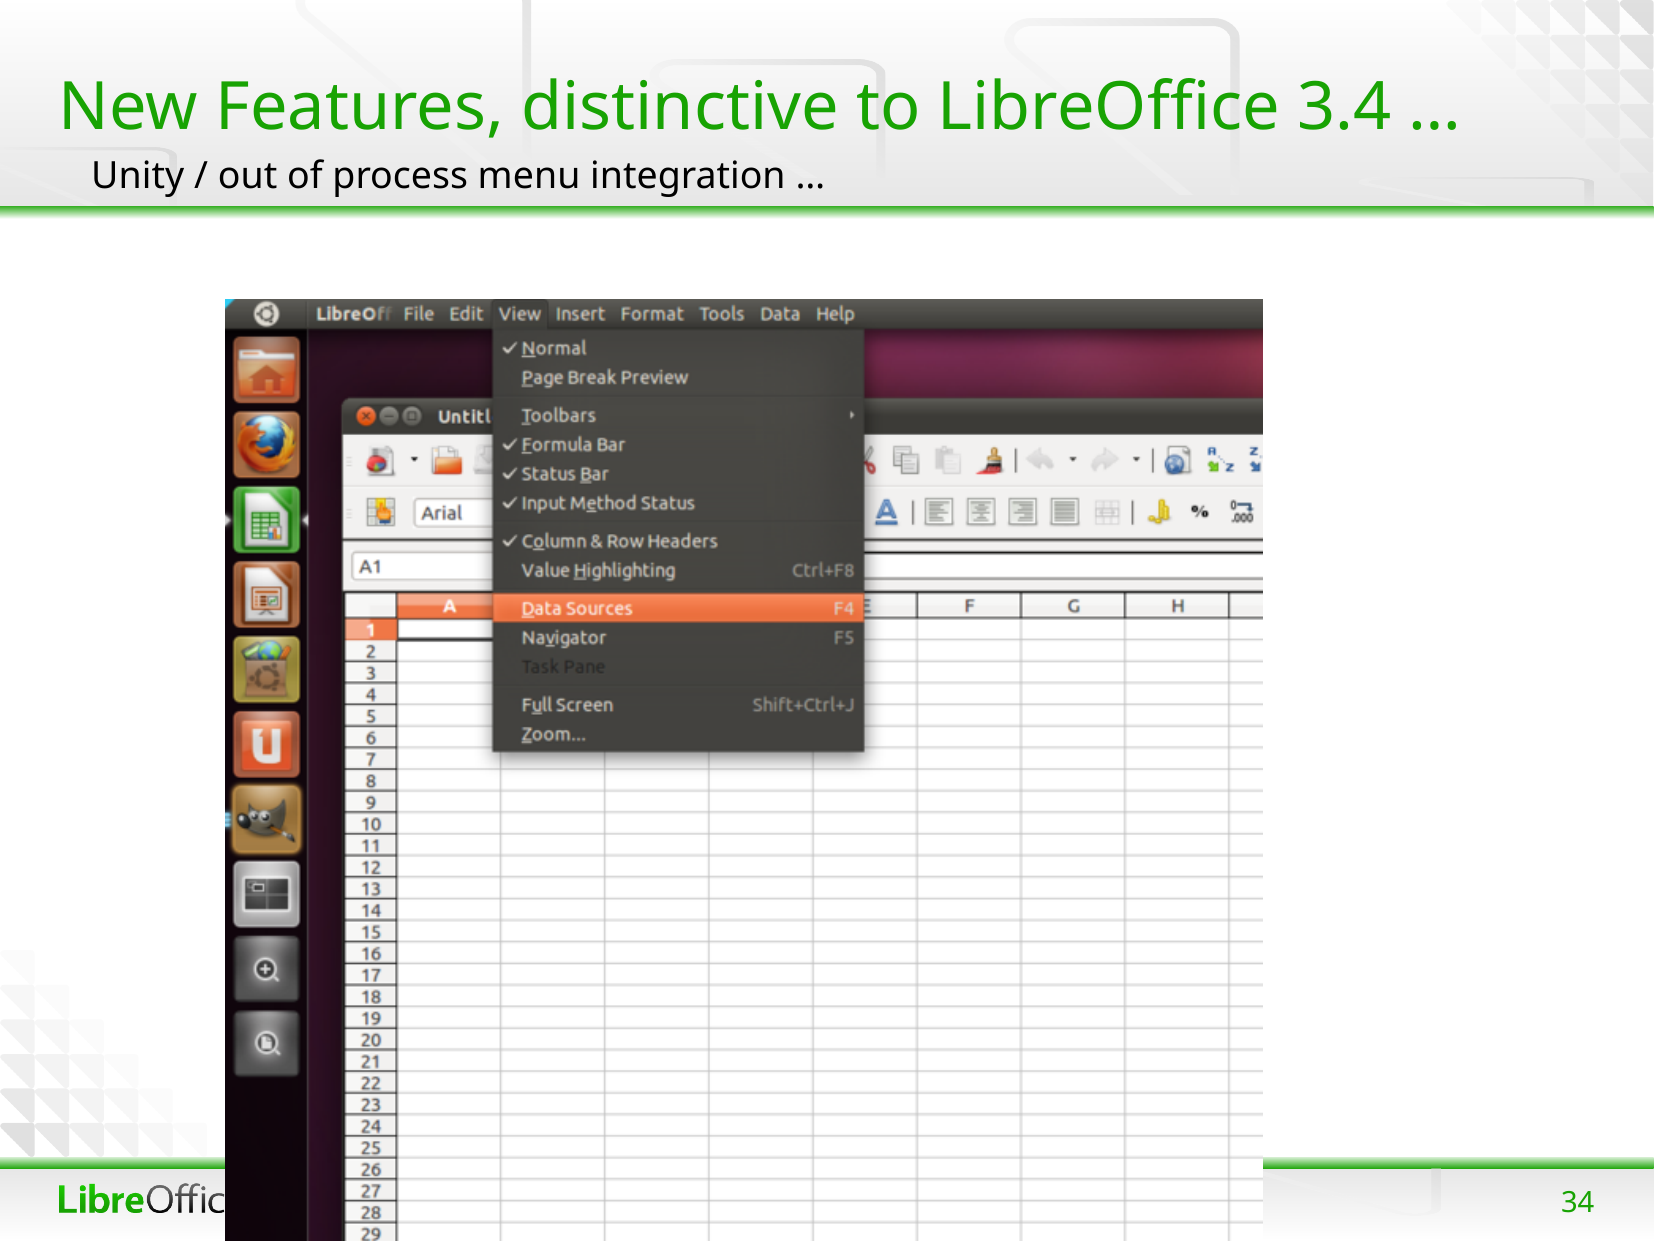

# New Features, distinctive to LibreOffice 3.4 …
Unity / out of process menu integration …
34